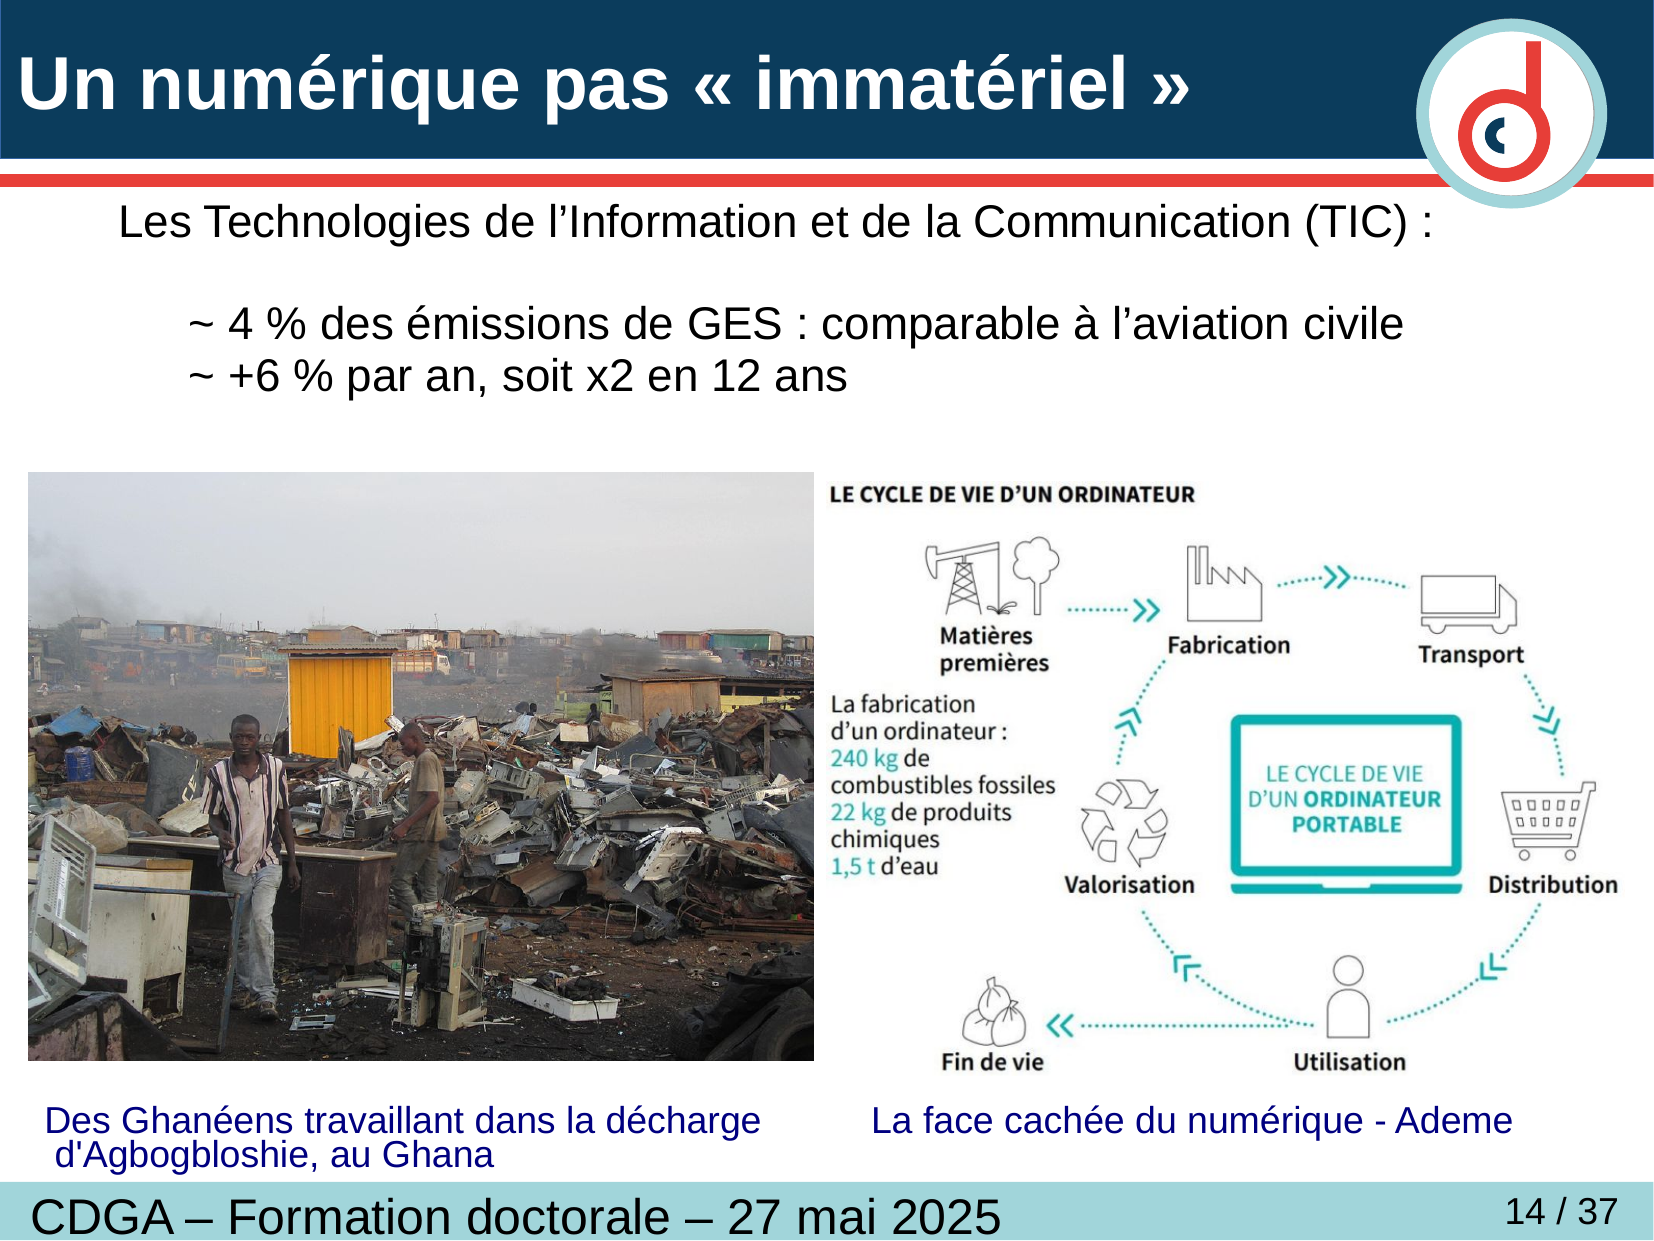

# Un numérique pas « immatériel »
Les Technologies de l’Information et de la Communication (TIC) :
~ 4 % des émissions de GES : comparable à l’aviation civile
~ +6 % par an, soit x2 en 12 ans
Des Ghanéens travaillant dans la décharge d'Agbogbloshie, au Ghana
La face cachée du numérique - Ademe